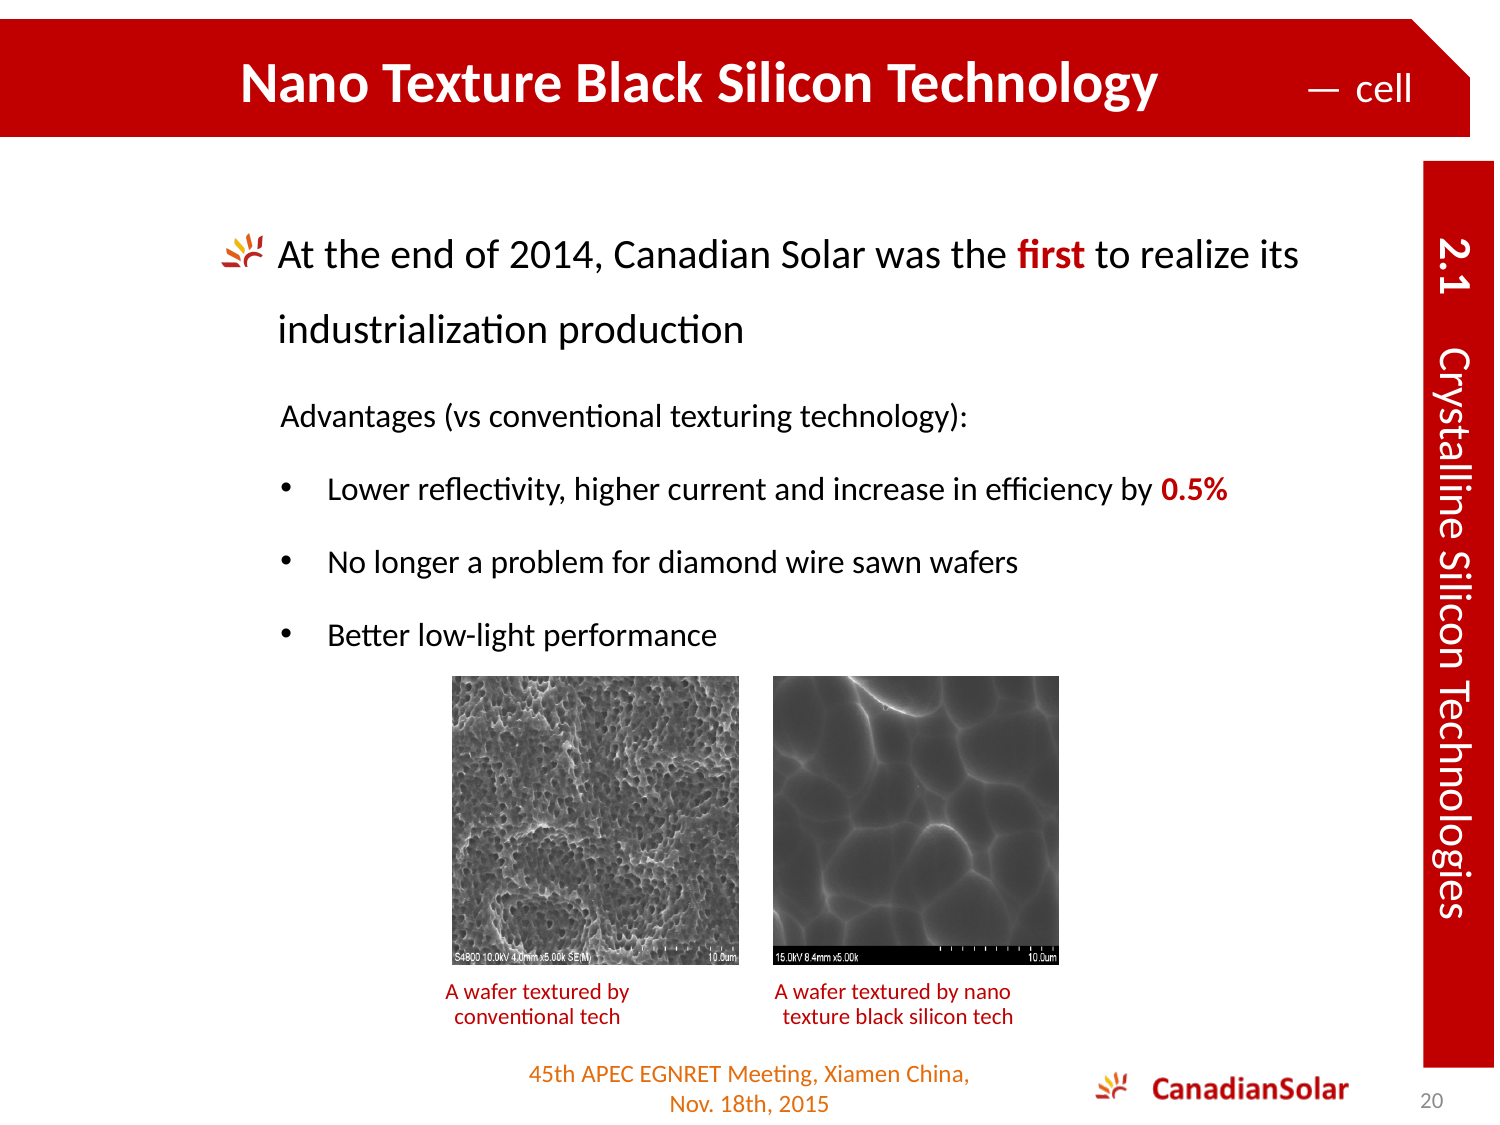

Nano Texture Black Silicon Technology — cell
 2.1 Crystalline Silicon Technologies
At the end of 2014, Canadian Solar was the first to realize its industrialization production
Advantages (vs conventional texturing technology):
Lower reflectivity, higher current and increase in efficiency by 0.5%
No longer a problem for diamond wire sawn wafers
Better low-light performance
A wafer textured by conventional tech
 A wafer textured by nano
 texture black silicon tech
45th APEC EGNRET Meeting, Xiamen China, Nov. 18th, 2015